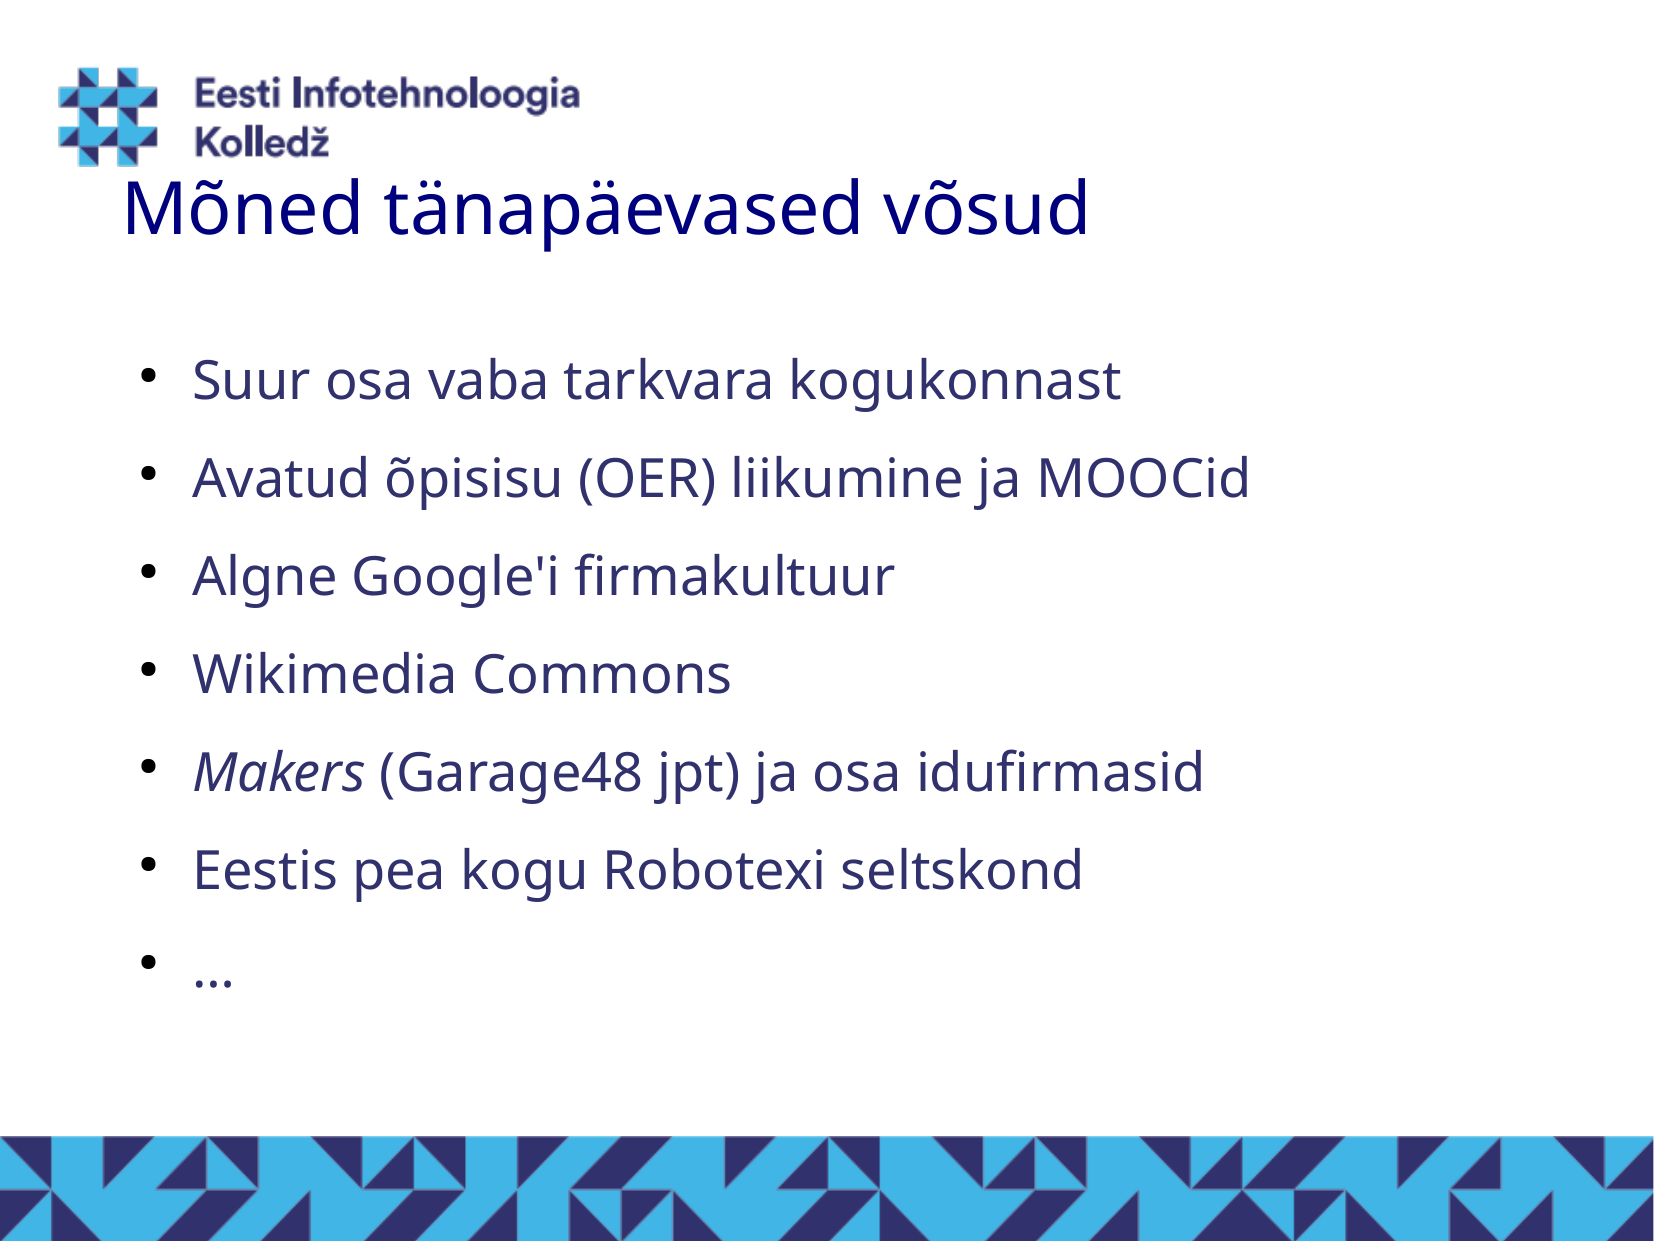

# Mõned tänapäevased võsud
Suur osa vaba tarkvara kogukonnast
Avatud õpisisu (OER) liikumine ja MOOCid
Algne Google'i firmakultuur
Wikimedia Commons
Makers (Garage48 jpt) ja osa idufirmasid
Eestis pea kogu Robotexi seltskond
…